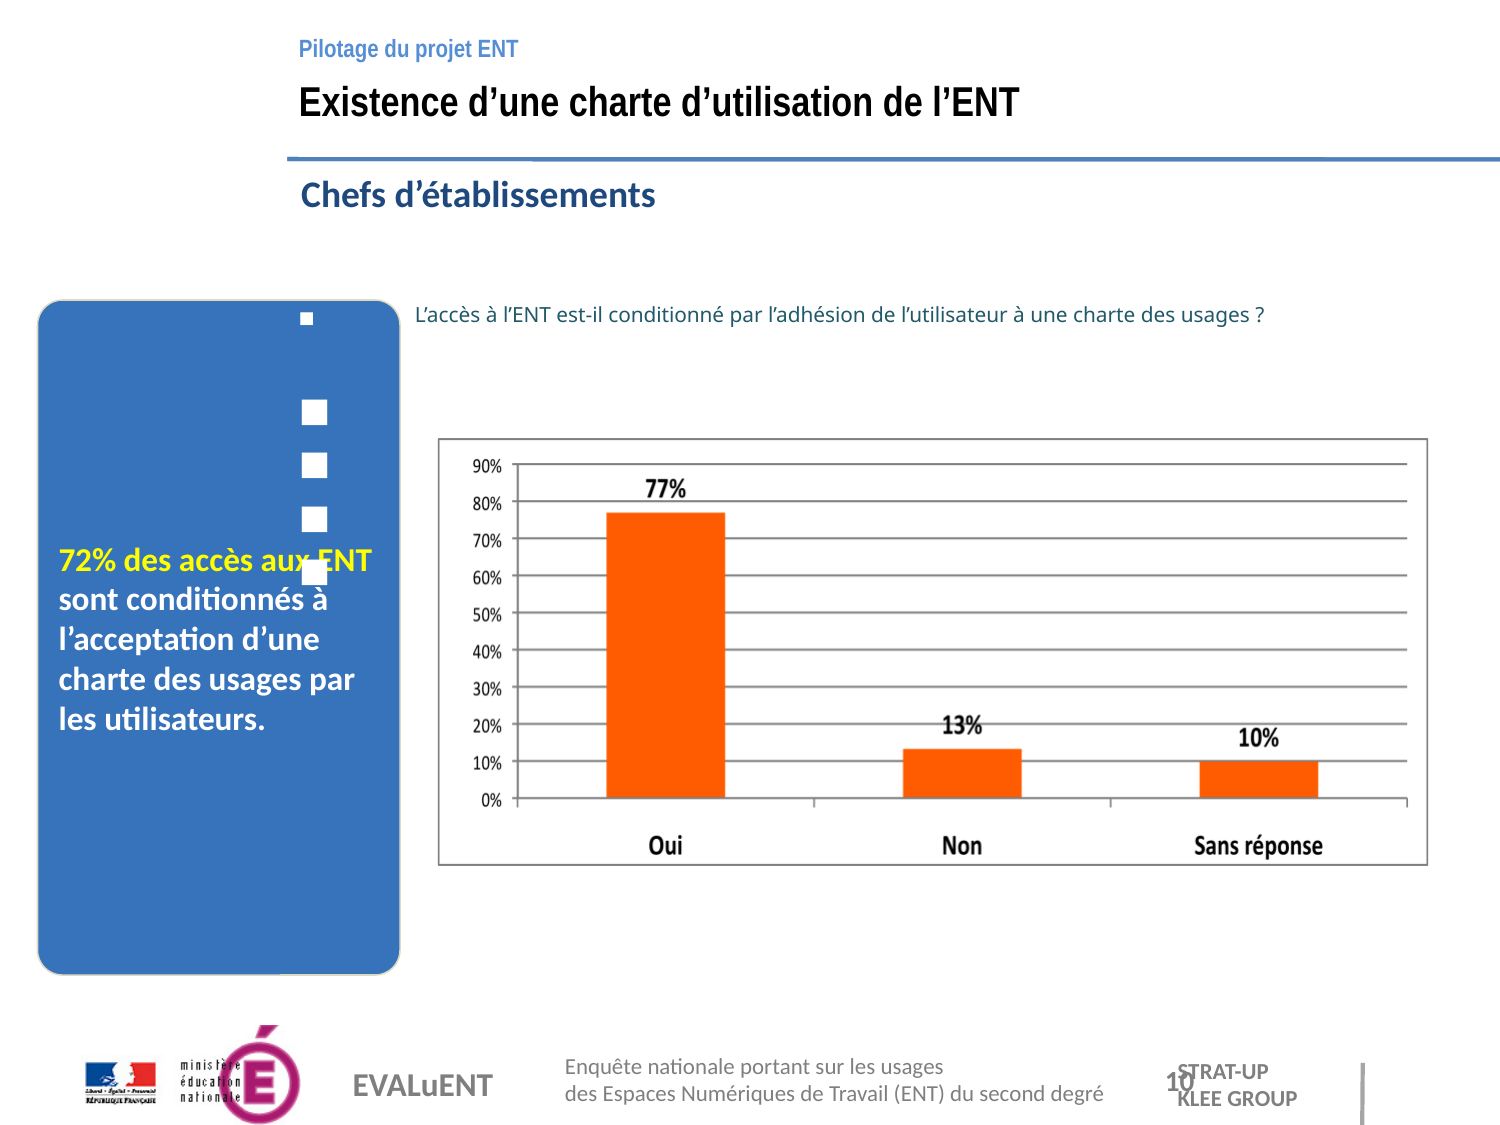

Pilotage du projet ENT
Existence d’une charte d’utilisation de l’ENT
Chefs d’établissements
L’accès à l’ENT est-il conditionné par l’adhésion de l’utilisateur à une charte des usages ?
72% des accès aux ENT sont conditionnés à l’acceptation d’une charte des usages par les utilisateurs.